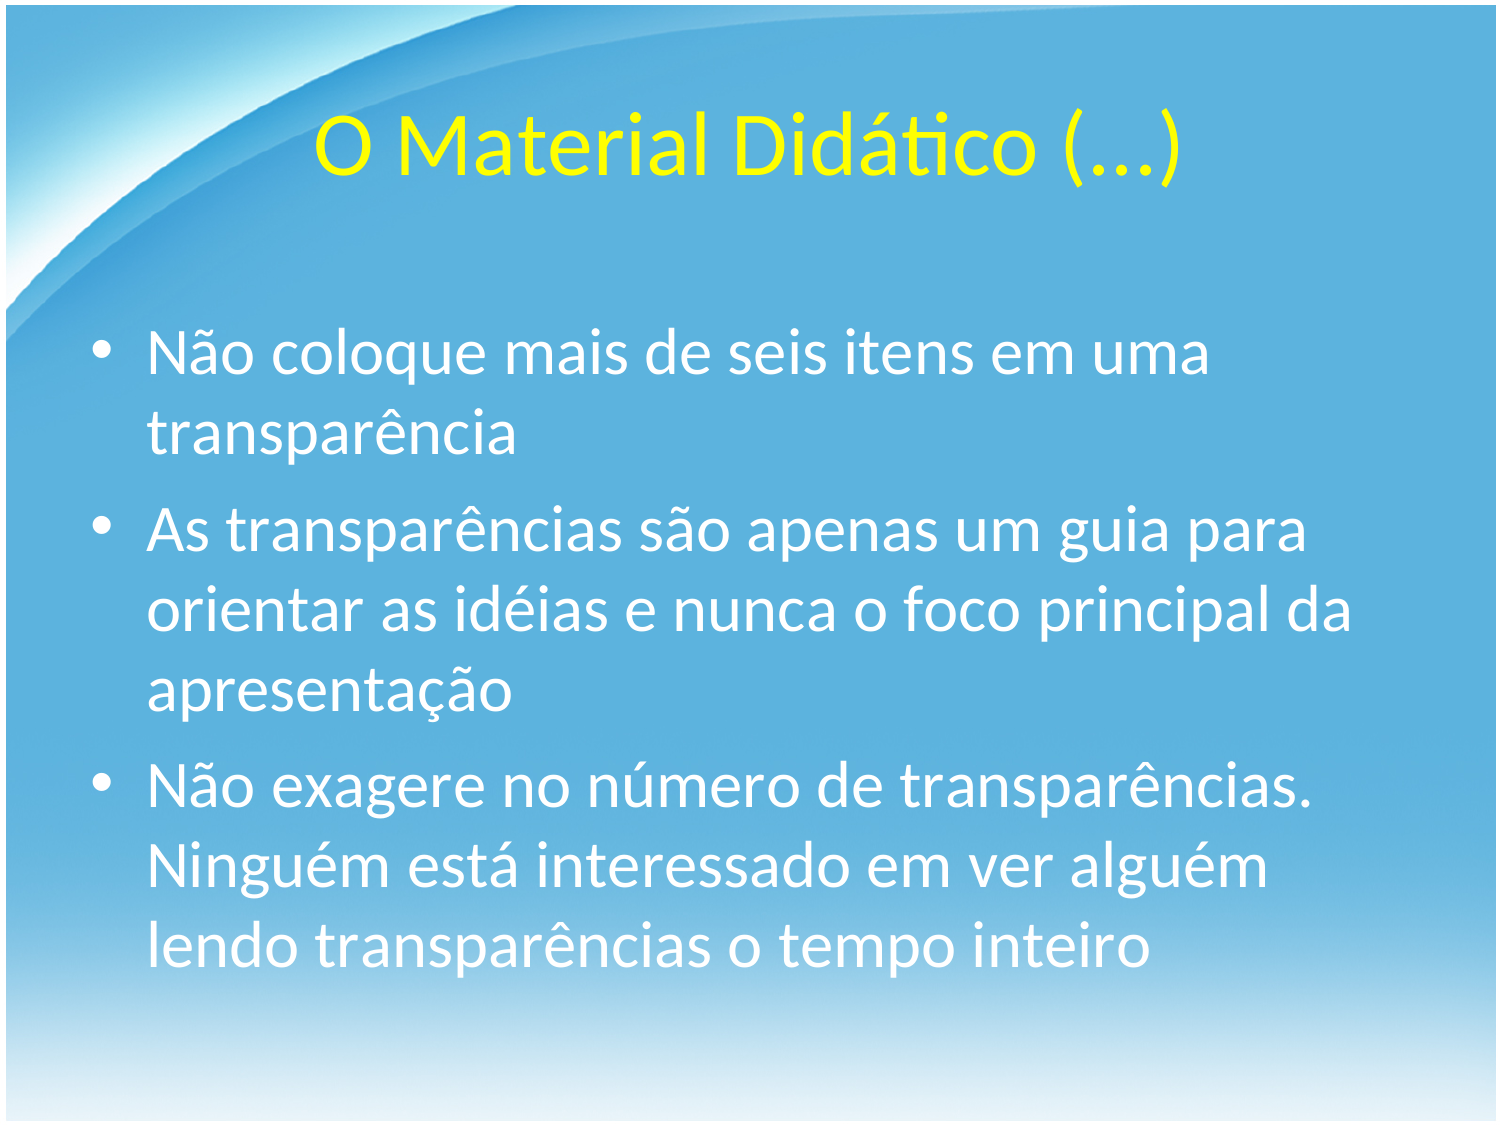

# O Material Didático (...)
Não coloque mais de seis itens em uma transparência
As transparências são apenas um guia para orientar as idéias e nunca o foco principal da apresentação
Não exagere no número de transparências. Ninguém está interessado em ver alguém lendo transparências o tempo inteiro